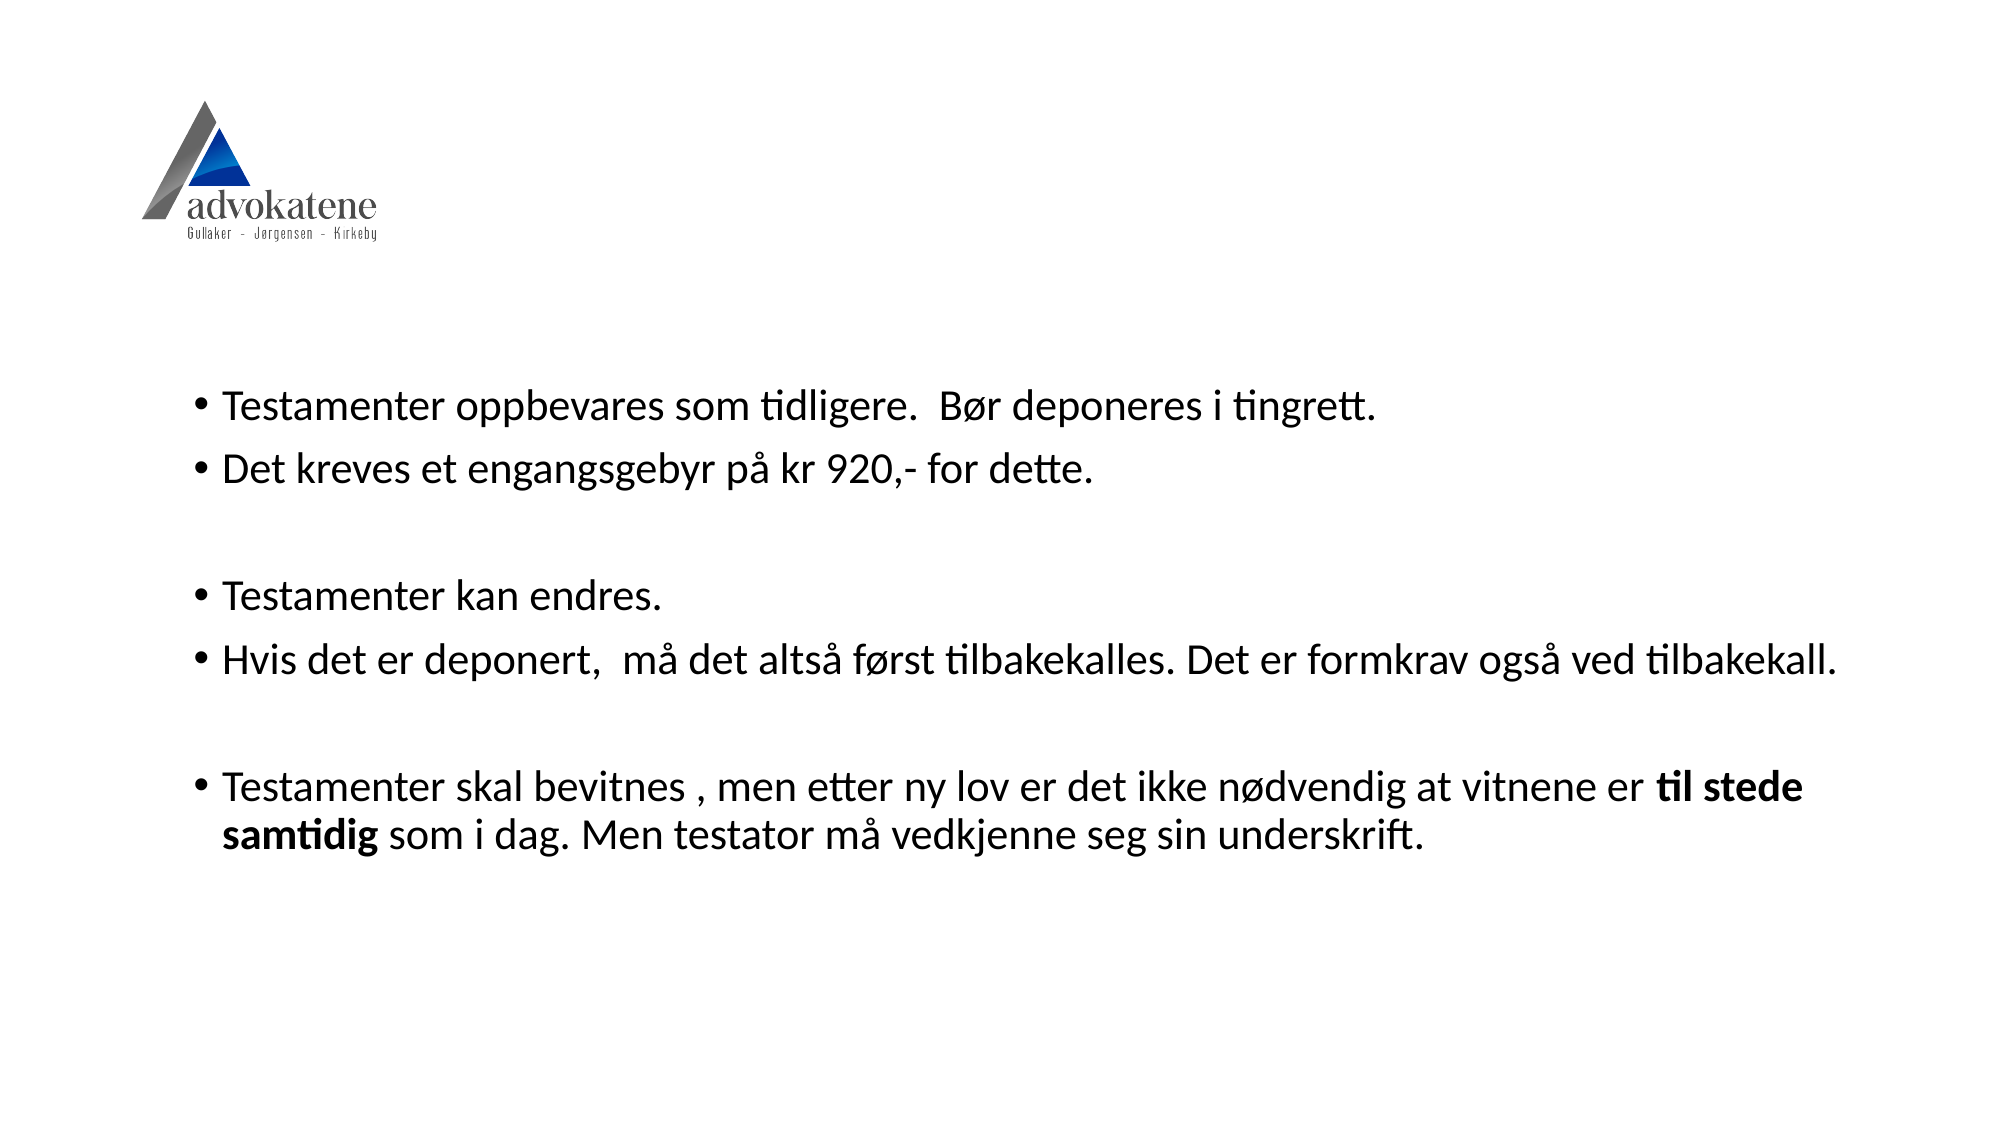

#
Testamenter oppbevares som tidligere. Bør deponeres i tingrett.
Det kreves et engangsgebyr på kr 920,- for dette.
Testamenter kan endres.
Hvis det er deponert, må det altså først tilbakekalles. Det er formkrav også ved tilbakekall.
Testamenter skal bevitnes , men etter ny lov er det ikke nødvendig at vitnene er til stede samtidig som i dag. Men testator må vedkjenne seg sin underskrift.